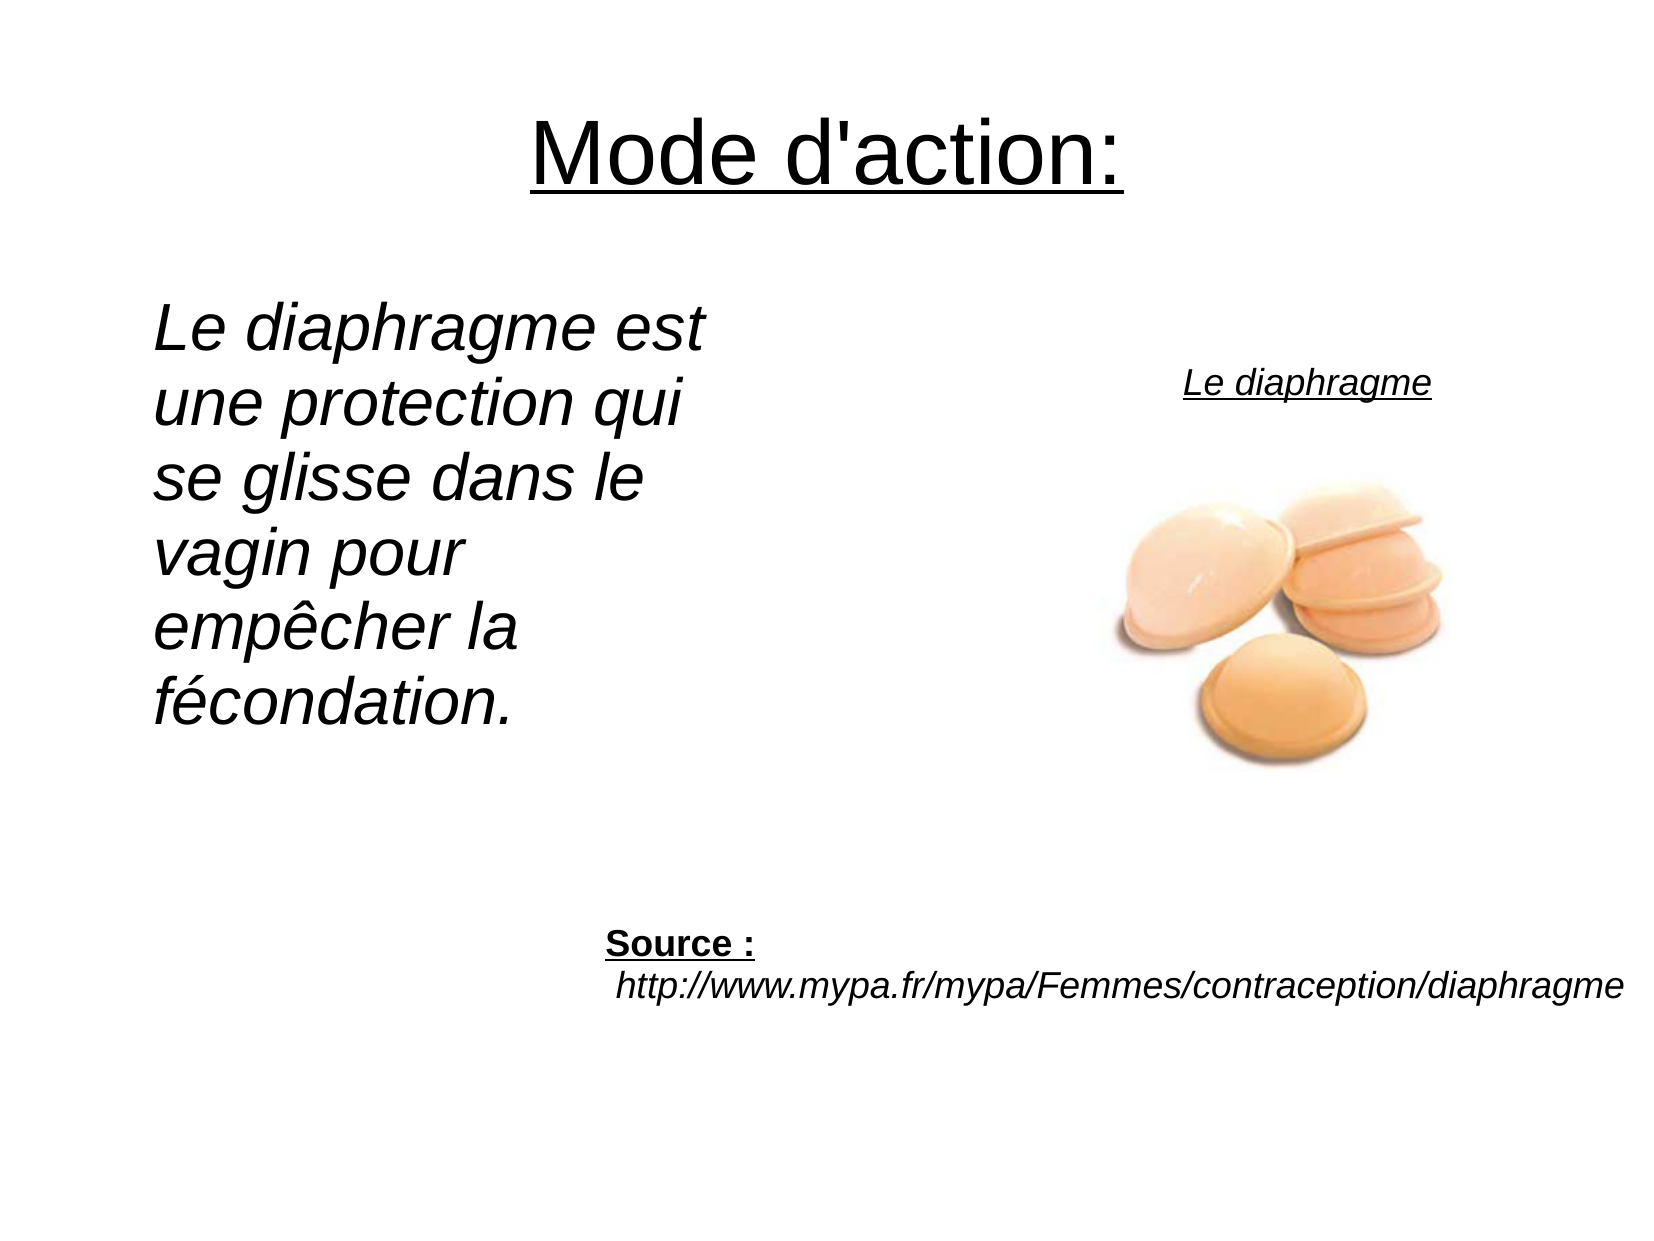

# Mode d'action:
Le diaphragme est une protection qui se glisse dans le vagin pour empêcher la fécondation.
Le diaphragme
Source :
 http://www.mypa.fr/mypa/Femmes/contraception/diaphragme